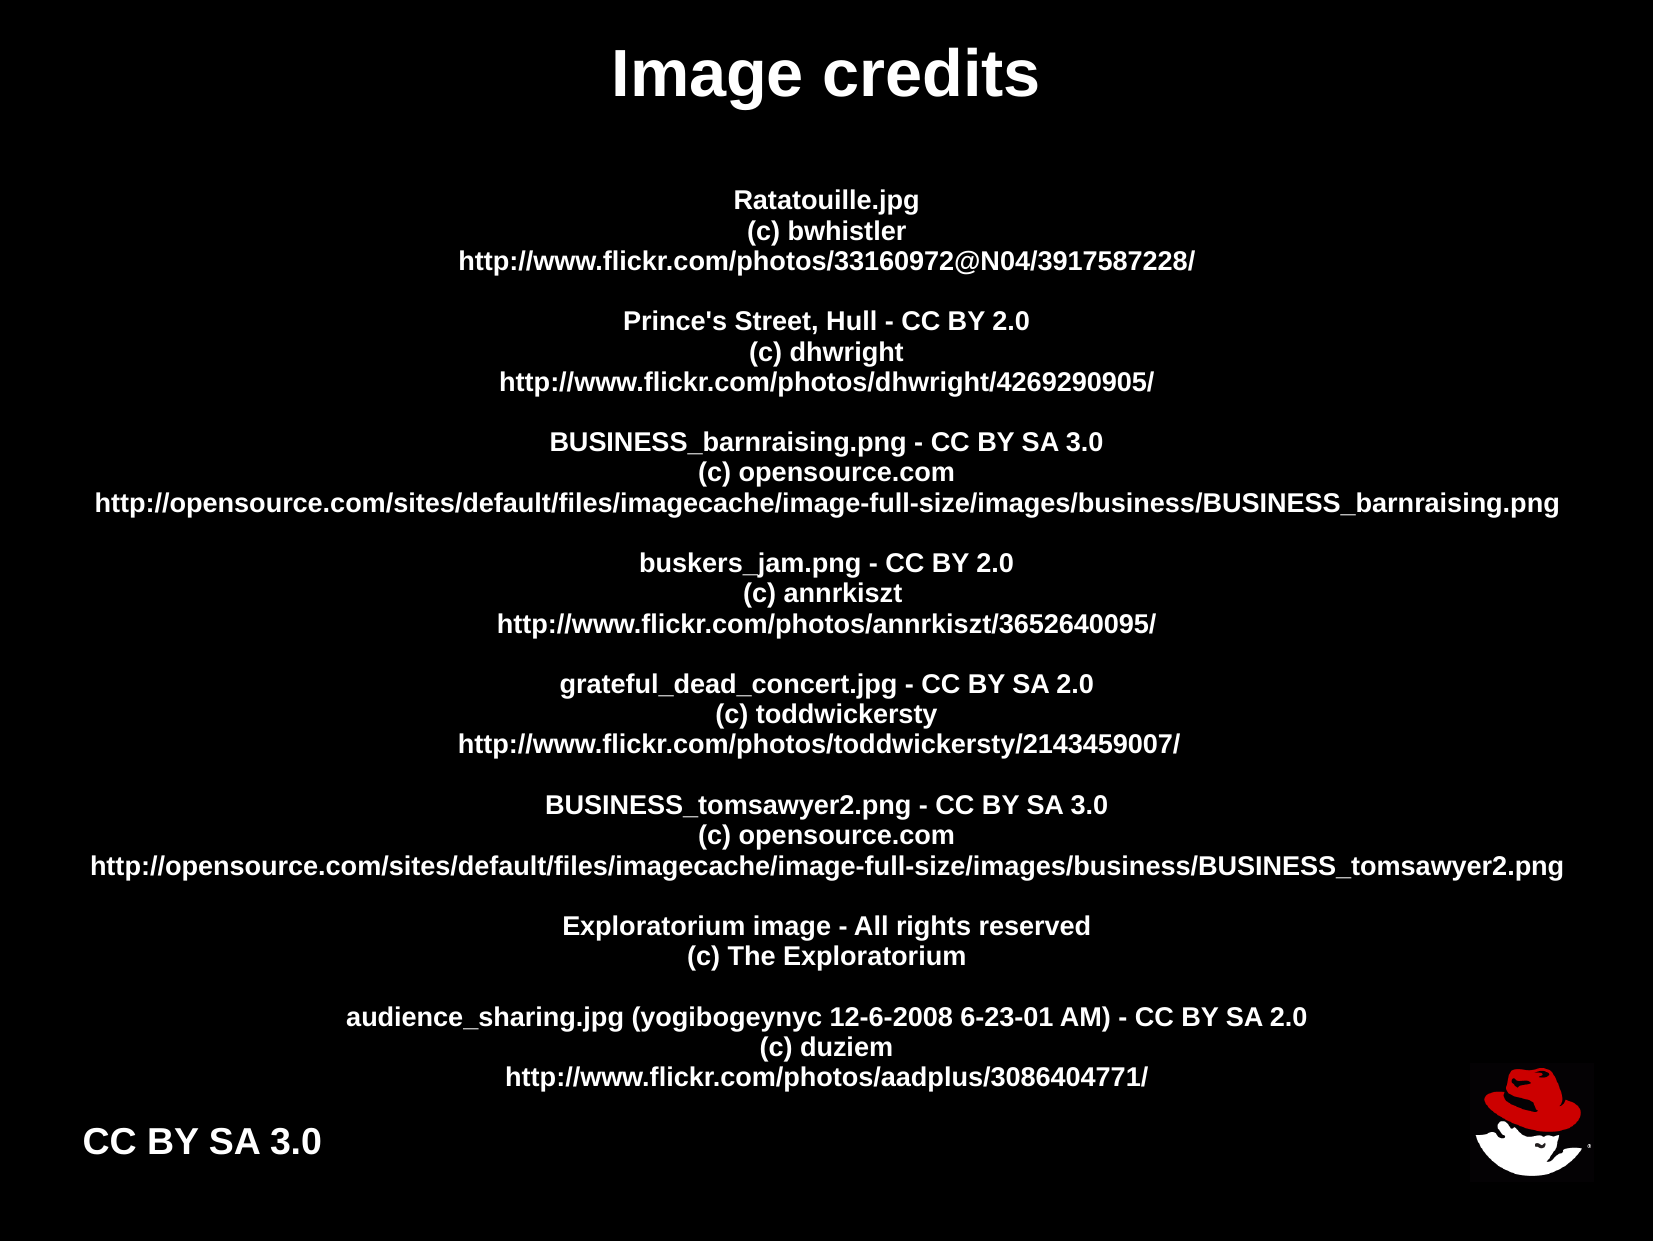

# Image credits
Ratatouille.jpg
(c) bwhistler
http://www.flickr.com/photos/33160972@N04/3917587228/
Prince's Street, Hull - CC BY 2.0
(c) dhwright
http://www.flickr.com/photos/dhwright/4269290905/
BUSINESS_barnraising.png - CC BY SA 3.0
(c) opensource.com
http://opensource.com/sites/default/files/imagecache/image-full-size/images/business/BUSINESS_barnraising.png
buskers_jam.png - CC BY 2.0
(c) annrkiszt
http://www.flickr.com/photos/annrkiszt/3652640095/
grateful_dead_concert.jpg - CC BY SA 2.0
(c) toddwickersty
http://www.flickr.com/photos/toddwickersty/2143459007/
BUSINESS_tomsawyer2.png - CC BY SA 3.0
(c) opensource.com
http://opensource.com/sites/default/files/imagecache/image-full-size/images/business/BUSINESS_tomsawyer2.png
Exploratorium image - All rights reserved
(c) The Exploratorium
audience_sharing.jpg (yogibogeynyc 12-6-2008 6-23-01 AM) - CC BY SA 2.0
(c) duziem
http://www.flickr.com/photos/aadplus/3086404771/
CC BY SA 3.0